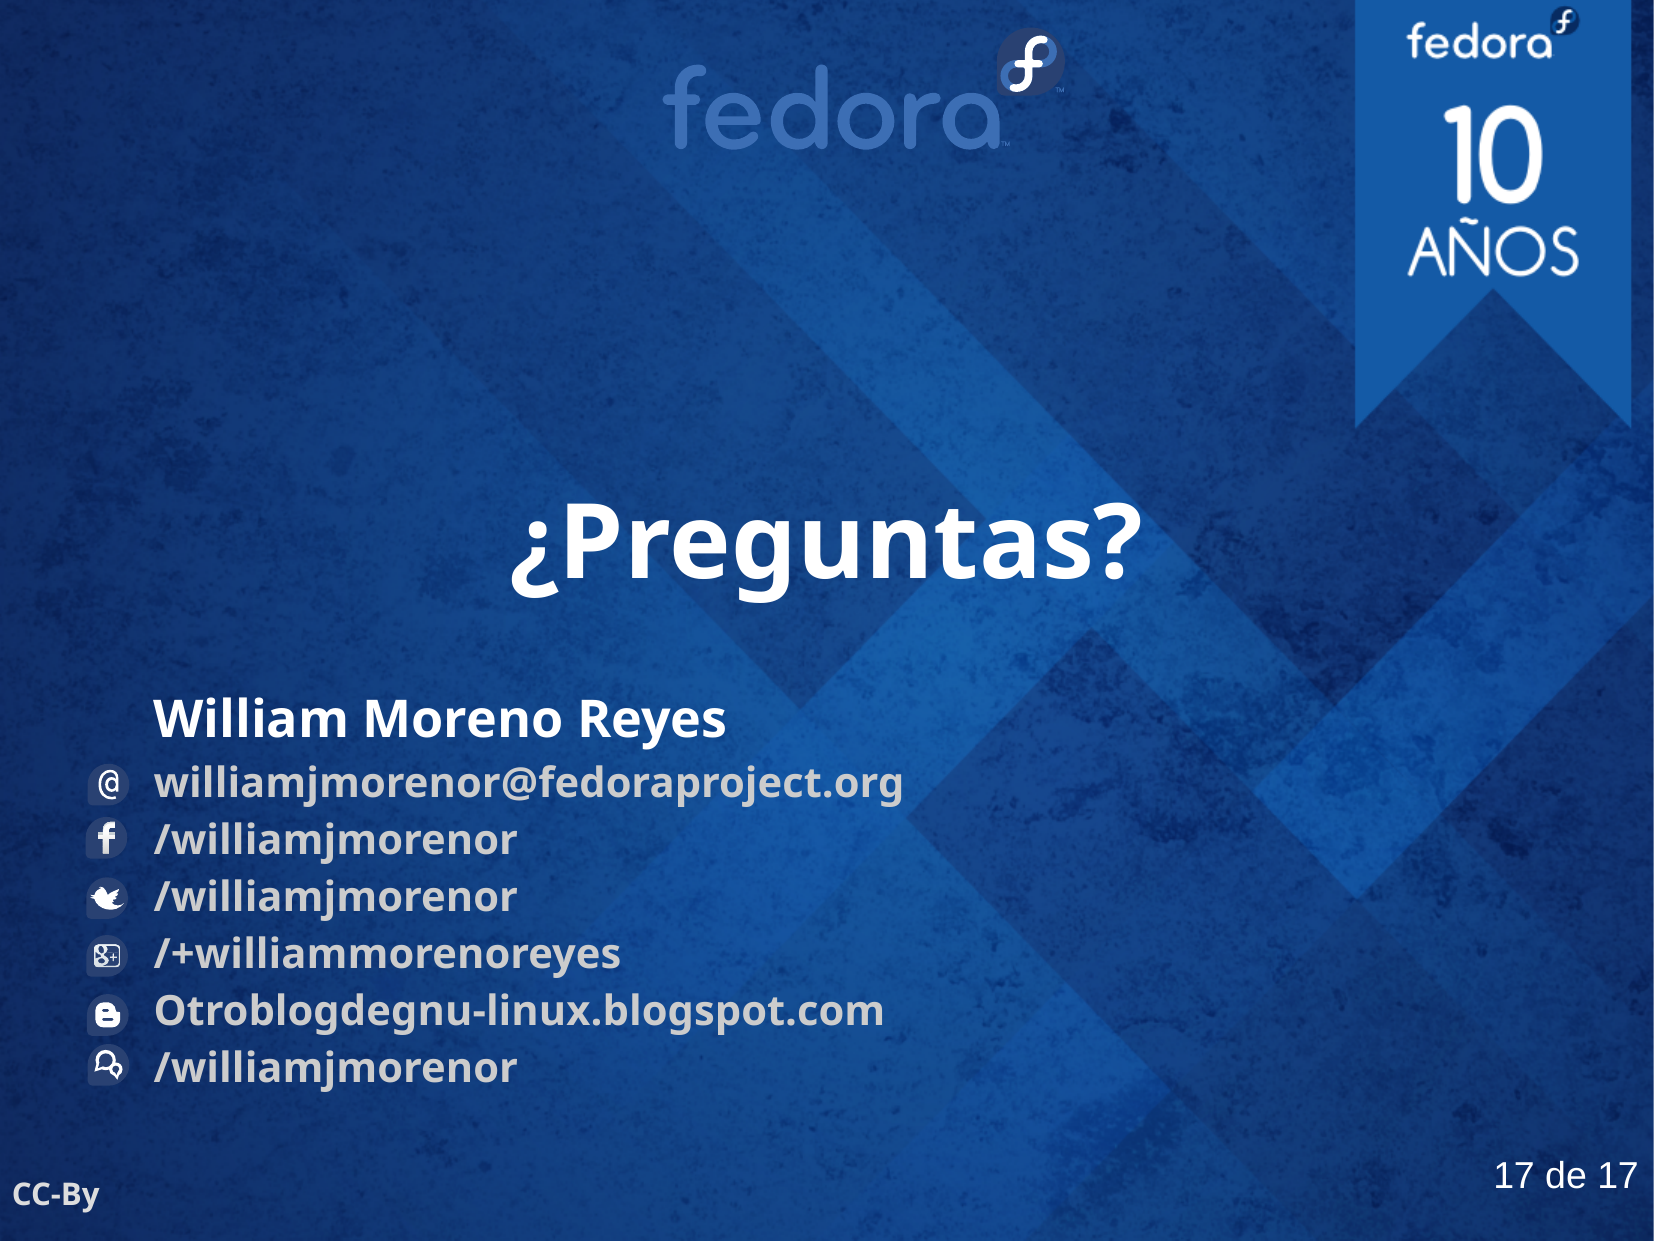

# ¿Preguntas?
William Moreno Reyes
williamjmorenor@fedoraproject.org
/williamjmorenor
/williamjmorenor
/+williammorenoreyes
Otroblogdegnu-linux.blogspot.com
/williamjmorenor
CC-By
 de 17